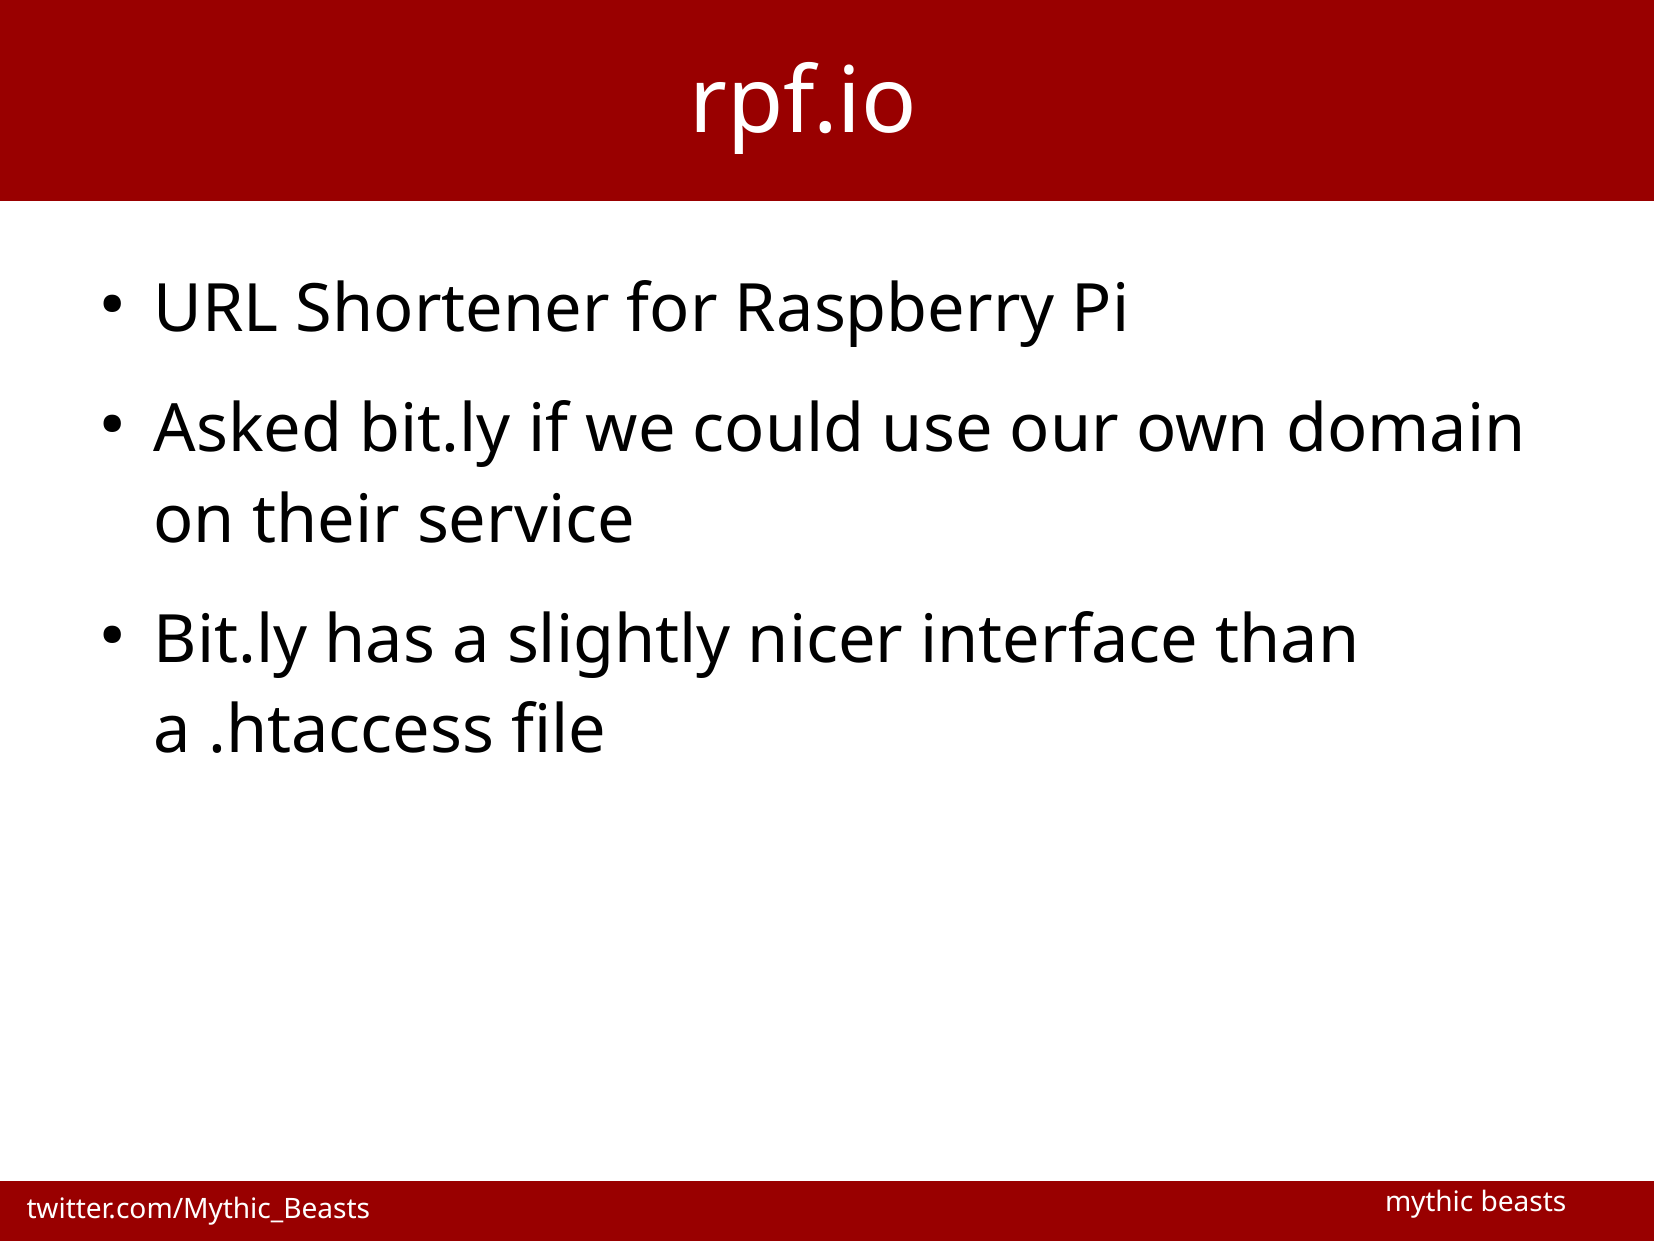

# rpf.io
URL Shortener for Raspberry Pi
Asked bit.ly if we could use our own domain on their service
Bit.ly has a slightly nicer interface than a .htaccess file